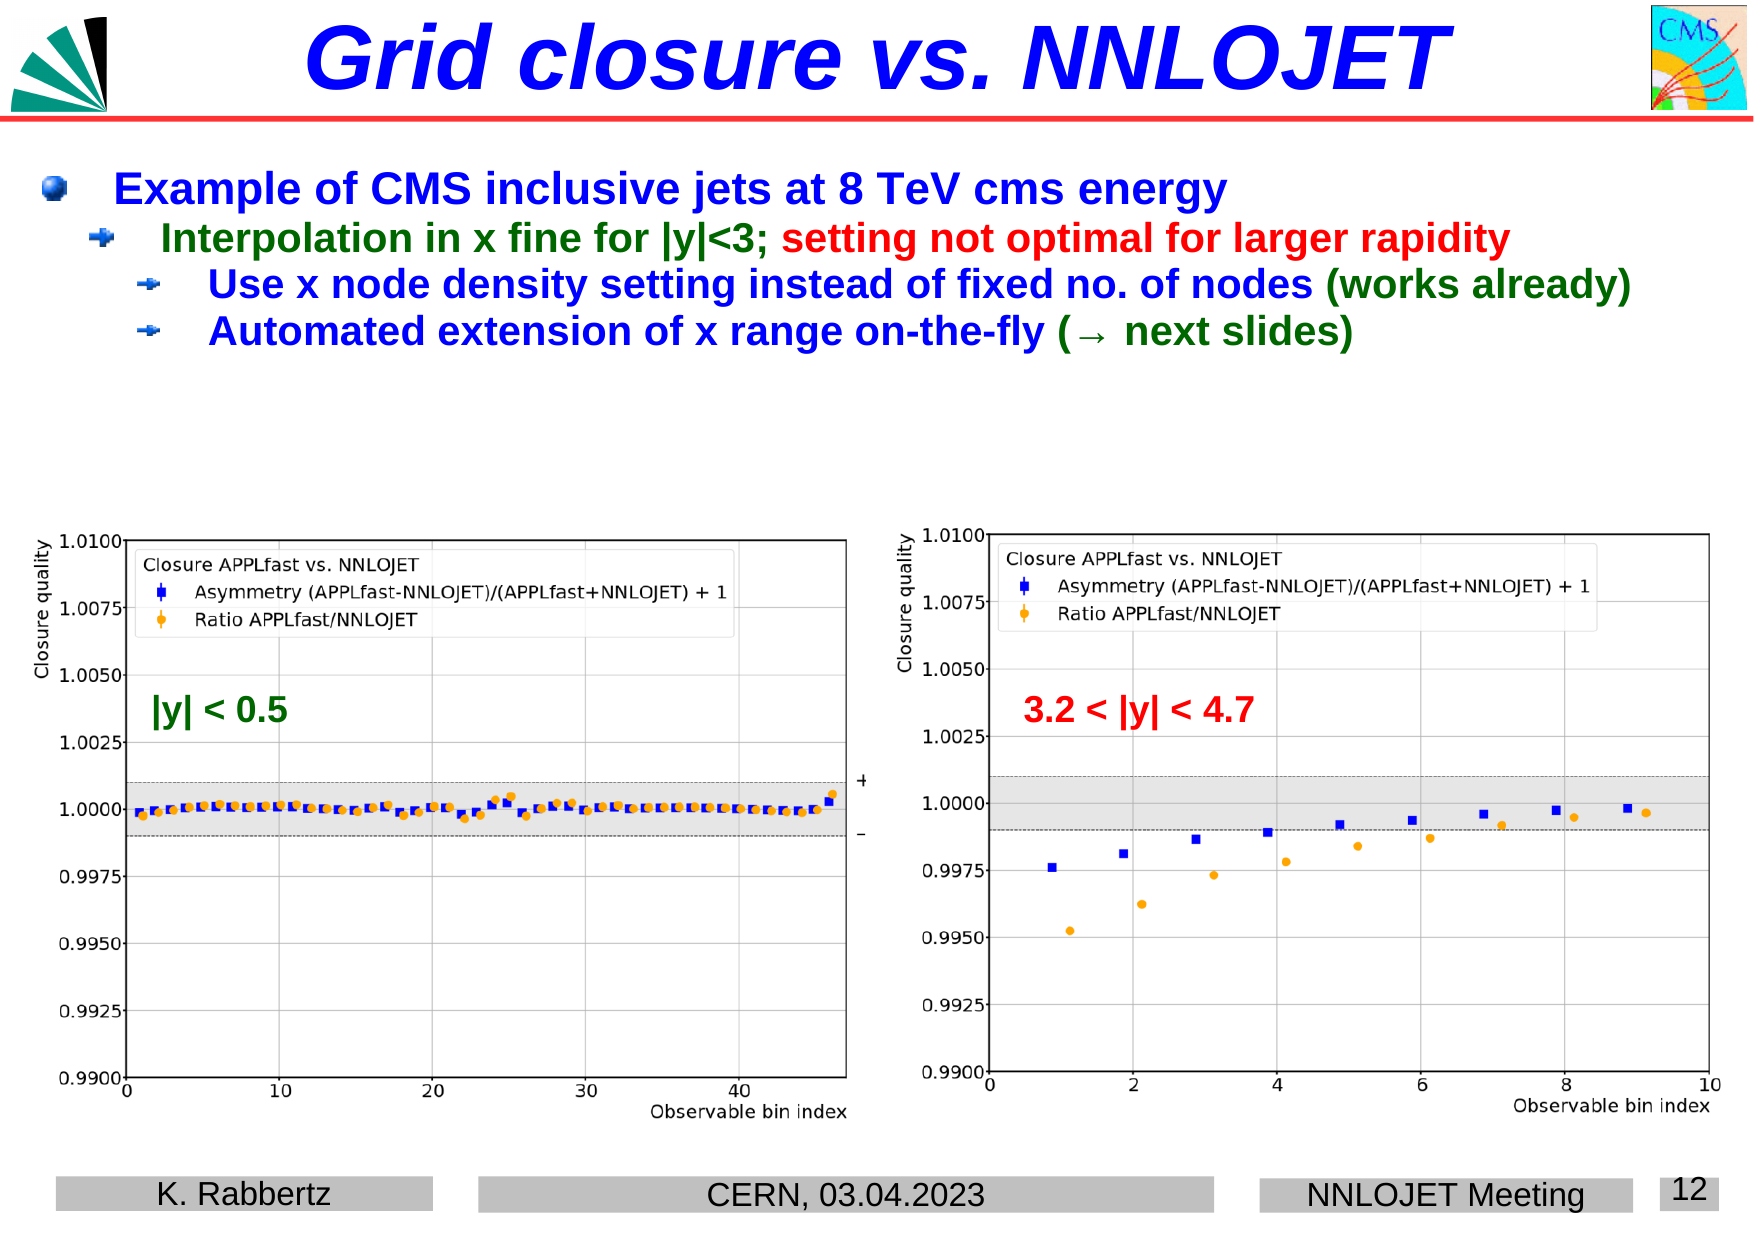

# Grid closure vs. NNLOJET
Example of CMS inclusive jets at 8 TeV cms energy
Interpolation in x fine for |y|<3; setting not optimal for larger rapidity
Use x node density setting instead of fixed no. of nodes (works already)
Automated extension of x range on-the-fly (→ next slides)
|y| < 0.5
3.2 < |y| < 4.7